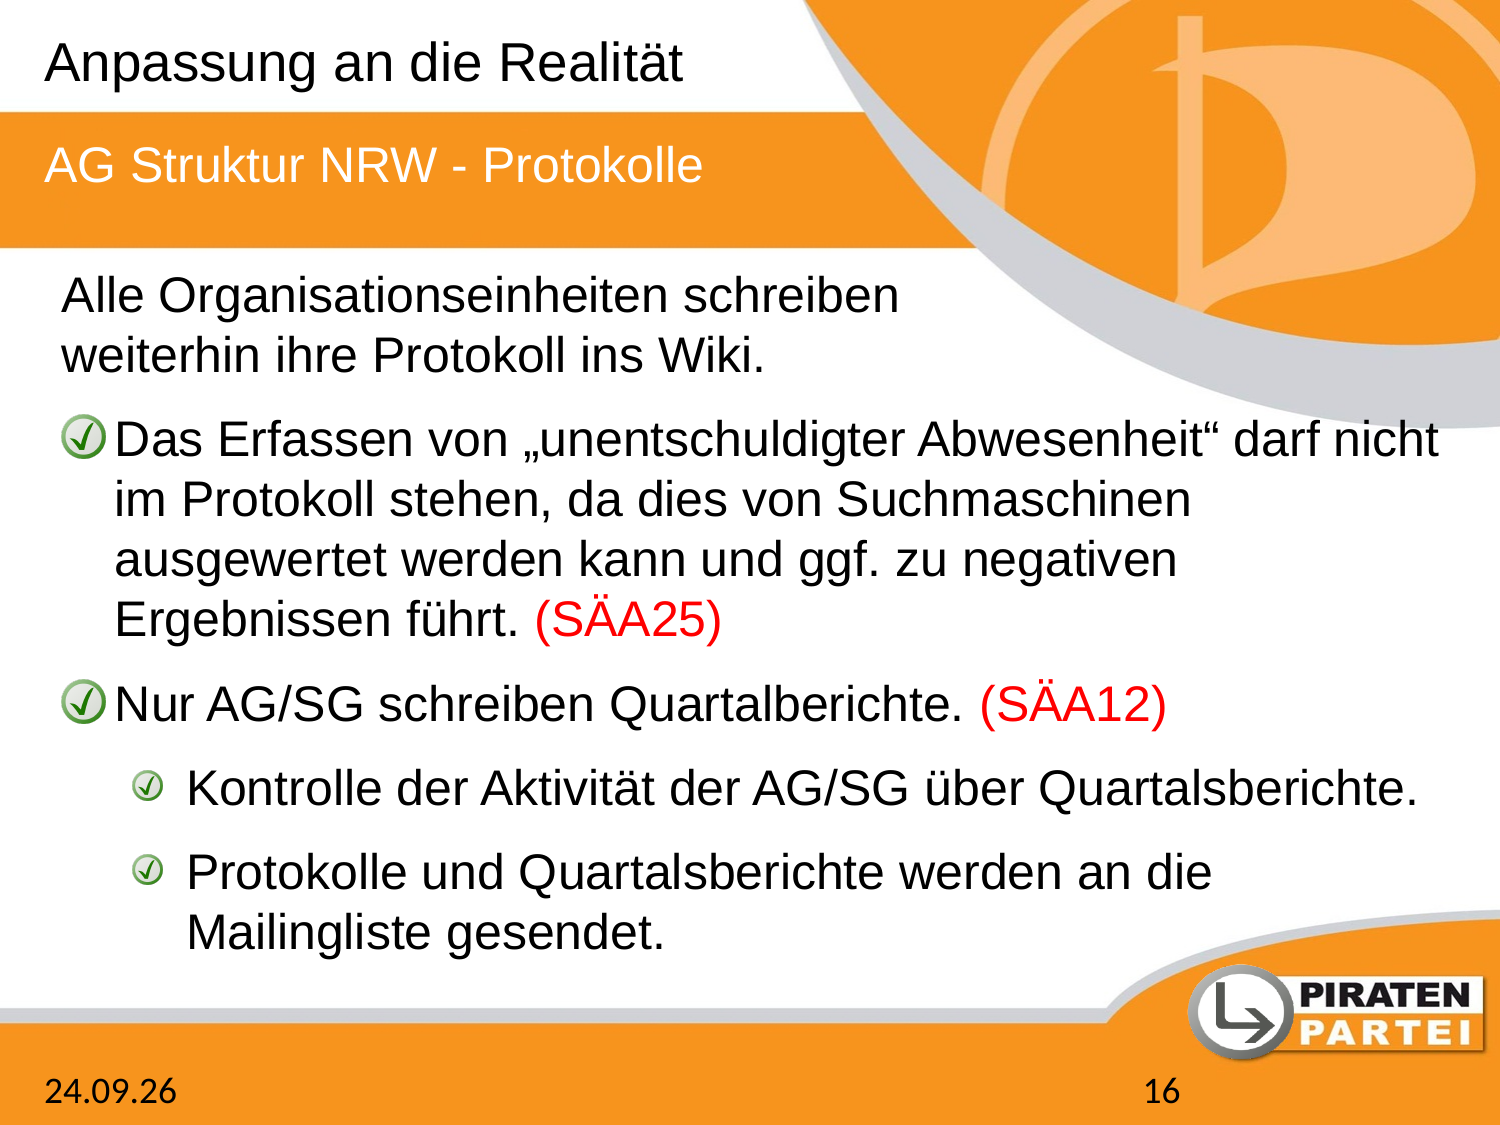

Anpassung an die Realität
AG Struktur NRW - Protokolle
# Alle Organisationseinheiten schreiben weiterhin ihre Protokoll ins Wiki.
Das Erfassen von „unentschuldigter Abwesenheit“ darf nicht im Protokoll stehen, da dies von Suchmaschinen ausgewertet werden kann und ggf. zu negativen Ergebnissen führt. (SÄA25)
Nur AG/SG schreiben Quartalberichte. (SÄA12)
Kontrolle der Aktivität der AG/SG über Quartalsberichte.
Protokolle und Quartalsberichte werden an die Mailingliste gesendet.